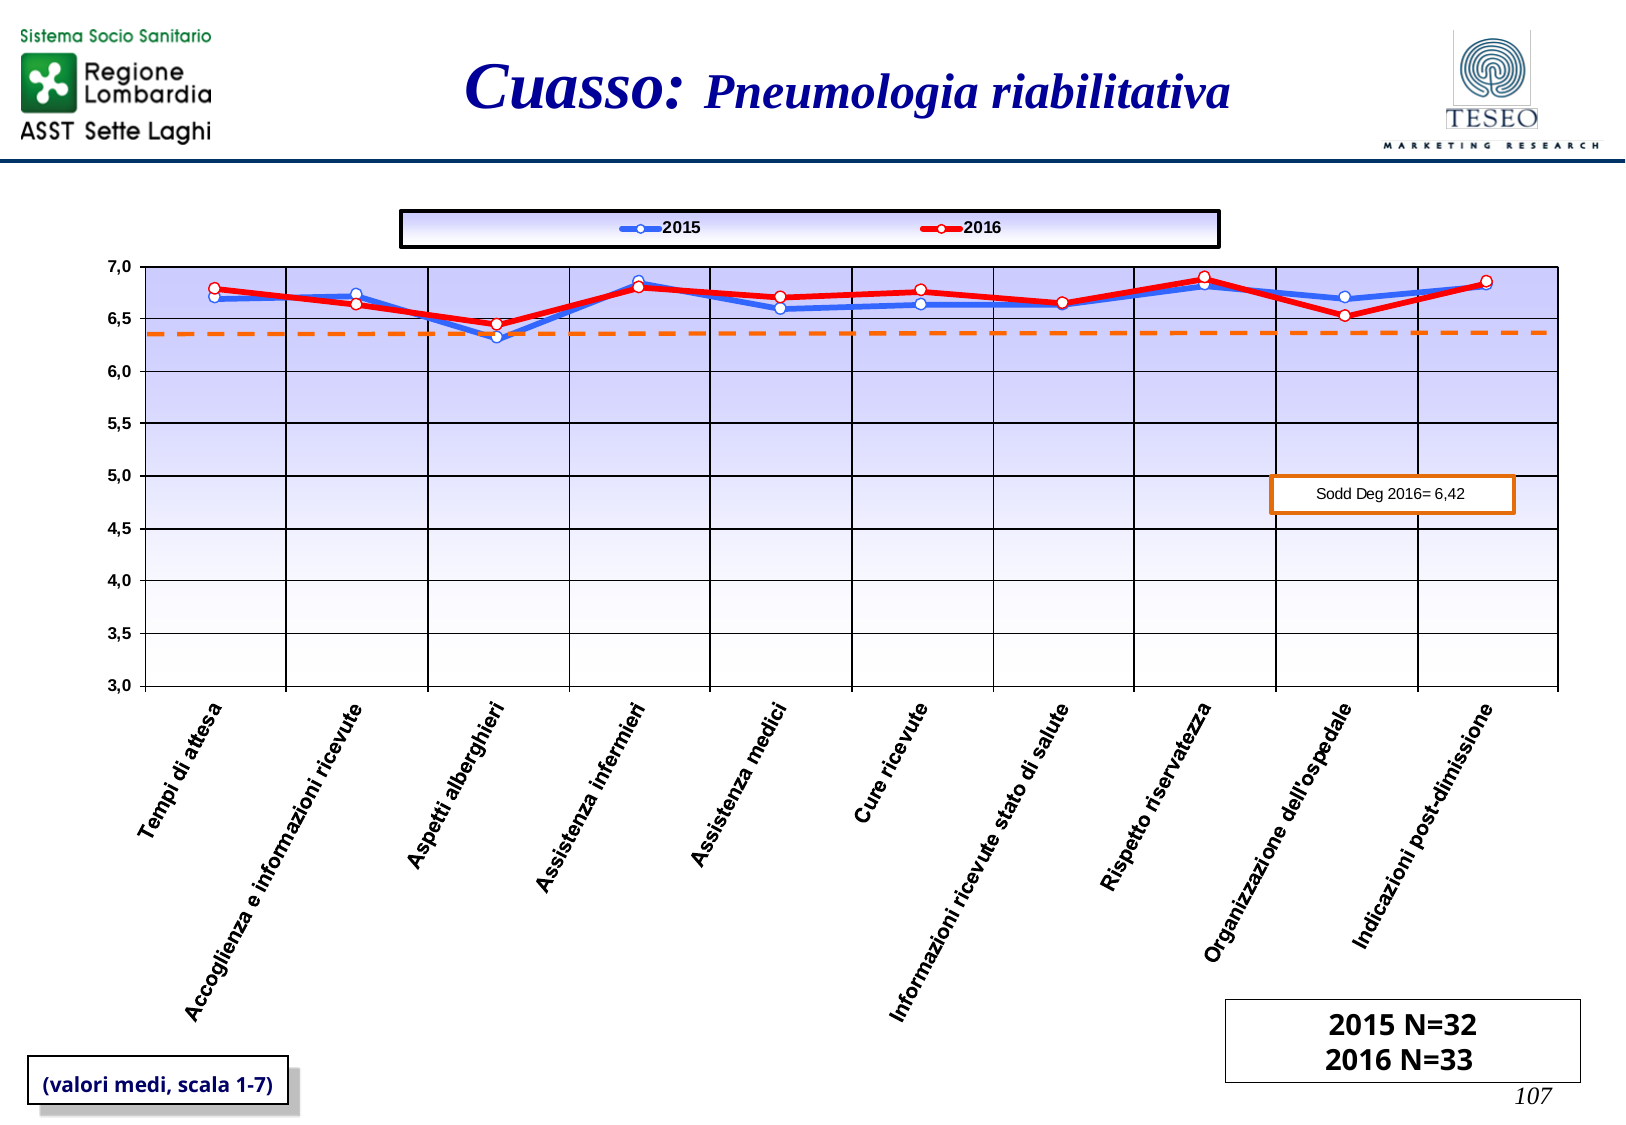

Cuasso: Pneumologia riabilitativa
2015 N=32
2016 N=33
(valori medi, scala 1-7)